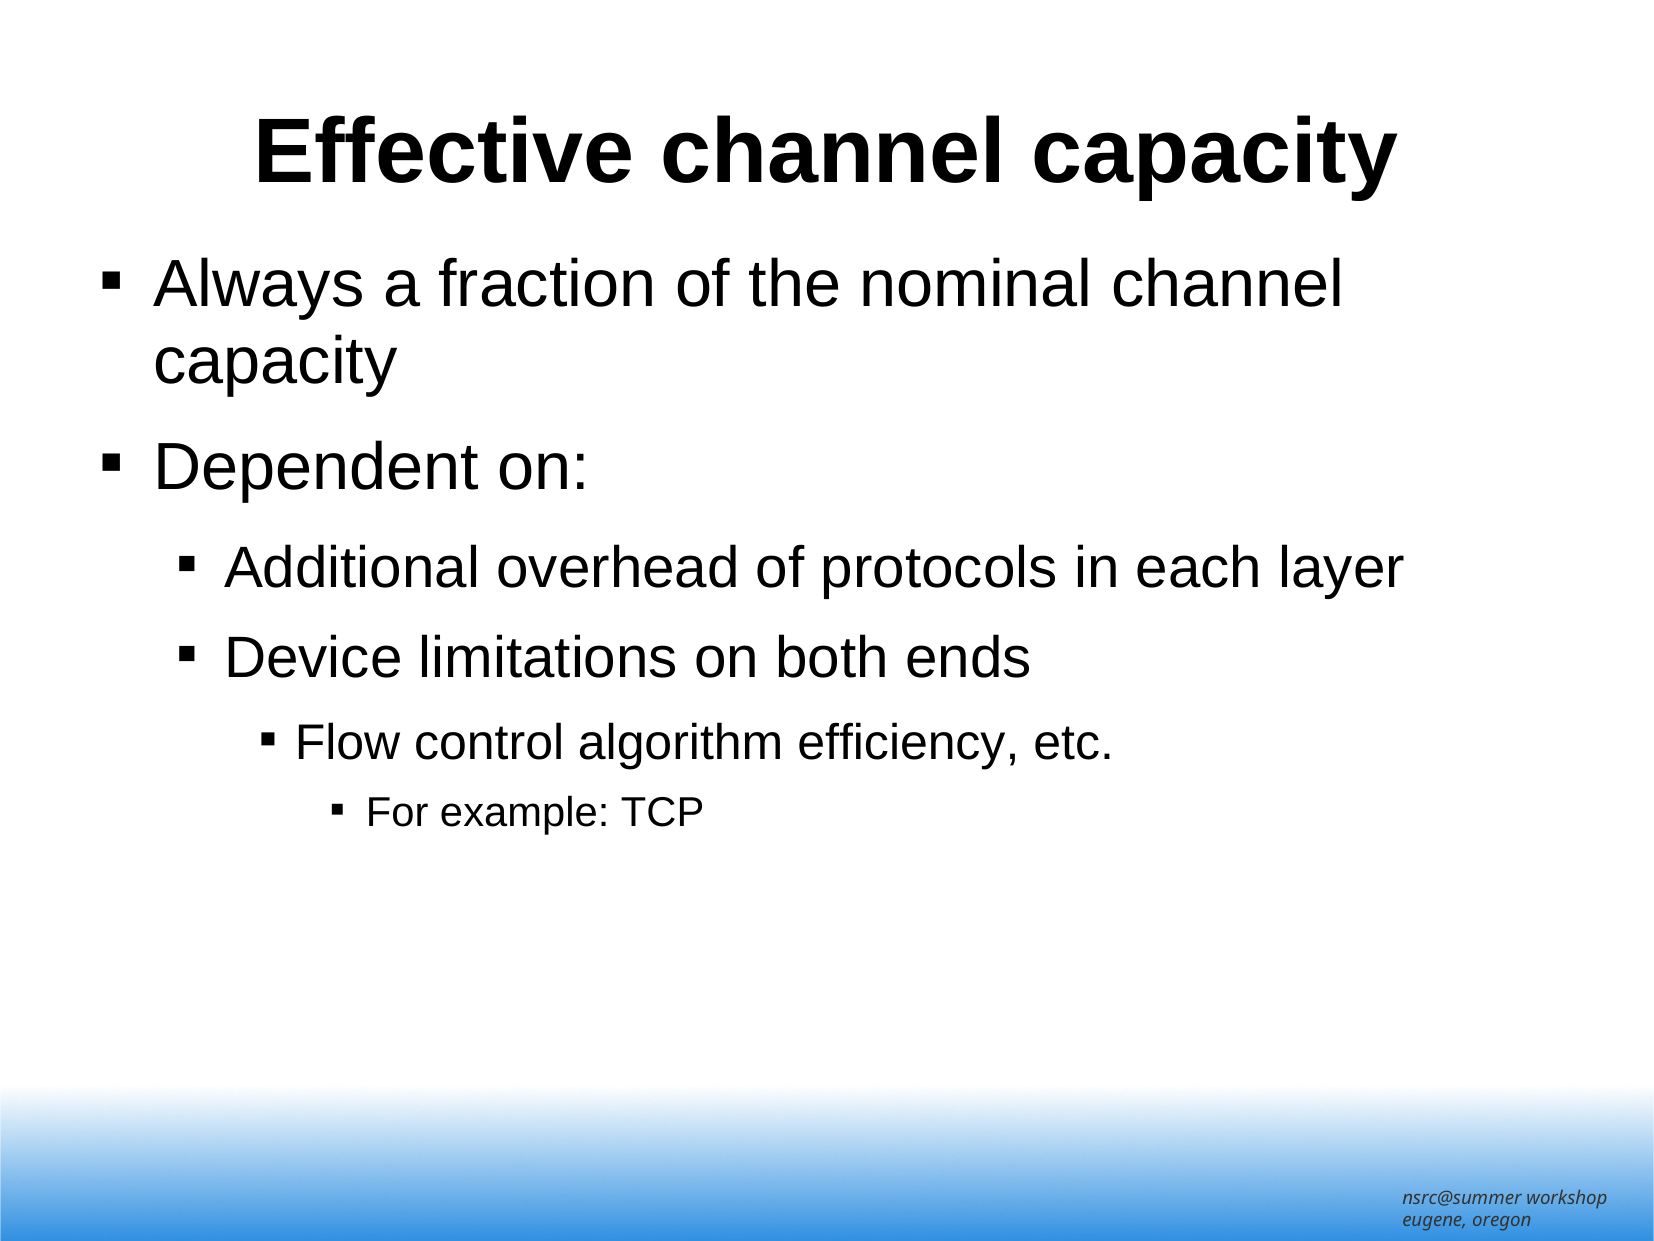

# Effective channel capacity
Always a fraction of the nominal channel capacity
Dependent on:
Additional overhead of protocols in each layer
Device limitations on both ends
Flow control algorithm efficiency, etc.
For example: TCP